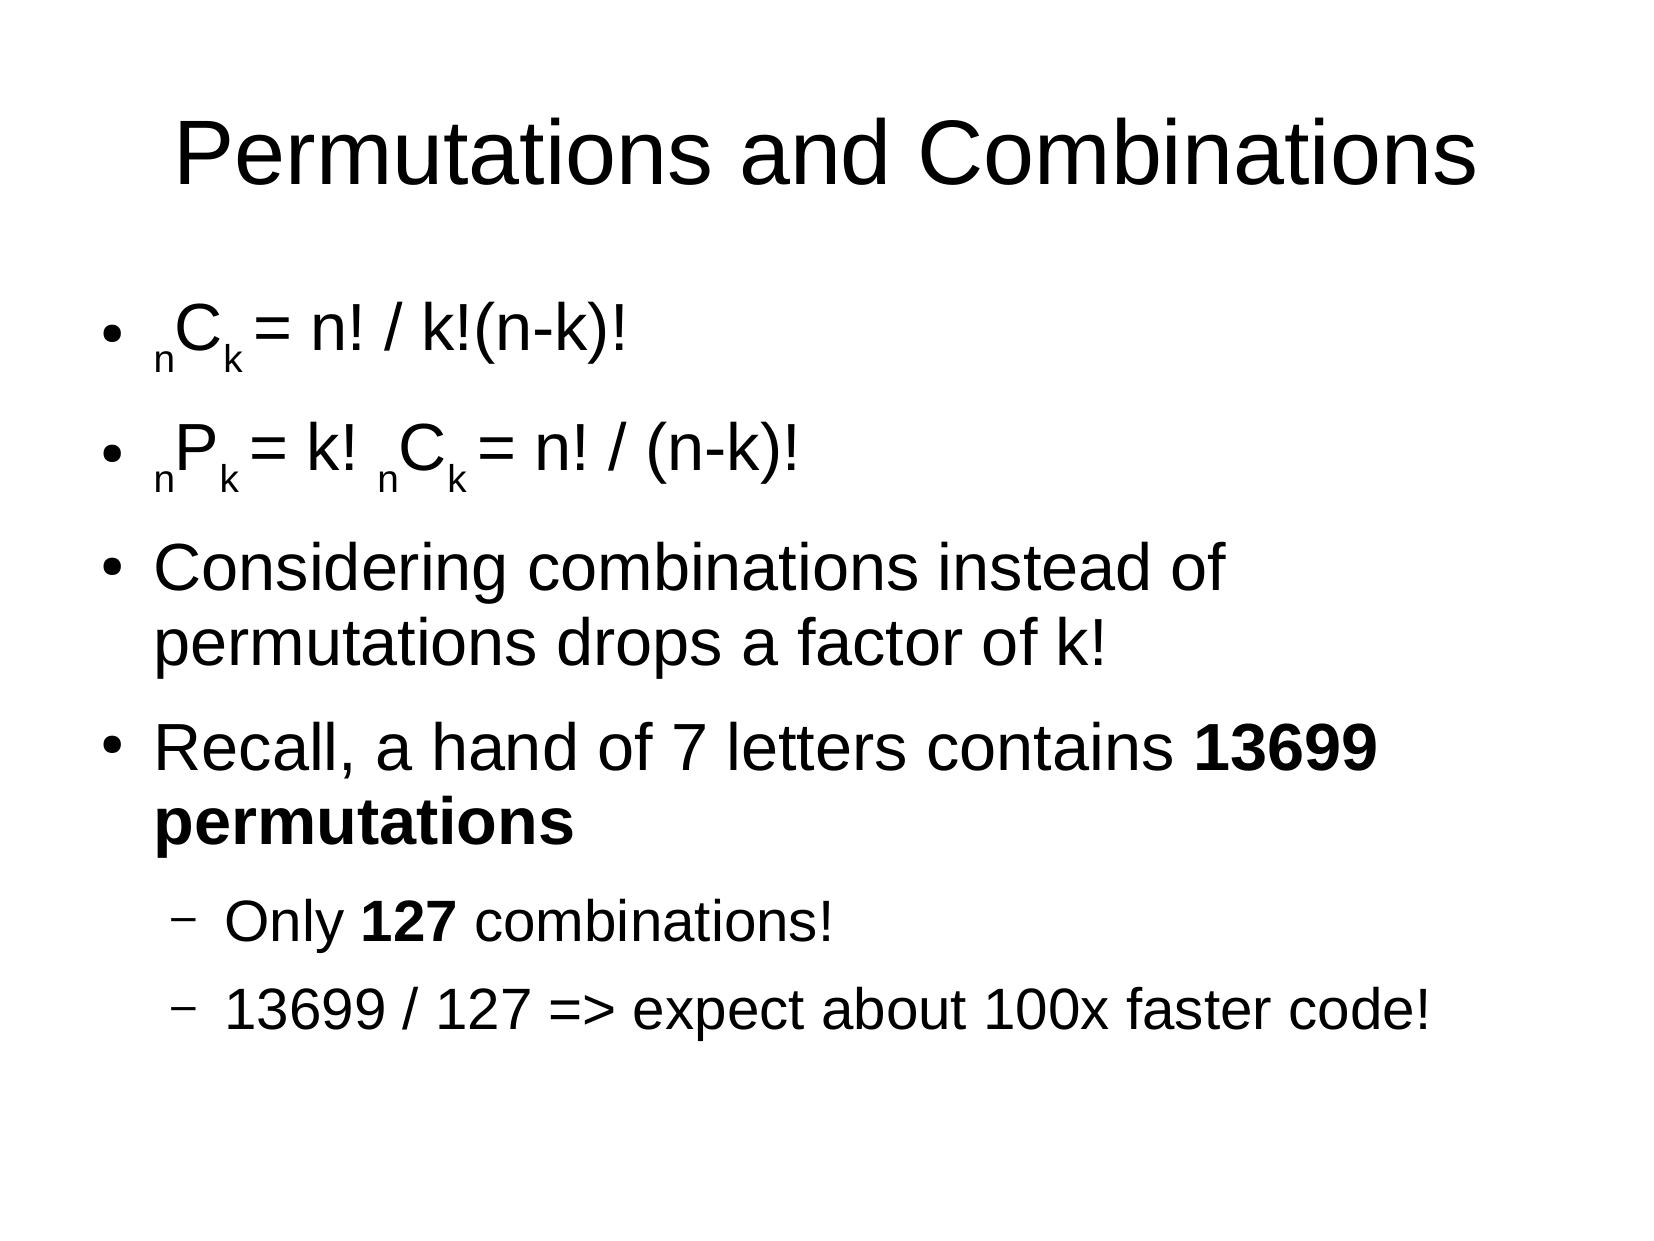

# Permutations and Combinations
nCk = n! / k!(n-k)!
nPk = k! nCk = n! / (n-k)!
Considering combinations instead of permutations drops a factor of k!
Recall, a hand of 7 letters contains 13699 permutations
Only 127 combinations!
13699 / 127 => expect about 100x faster code!